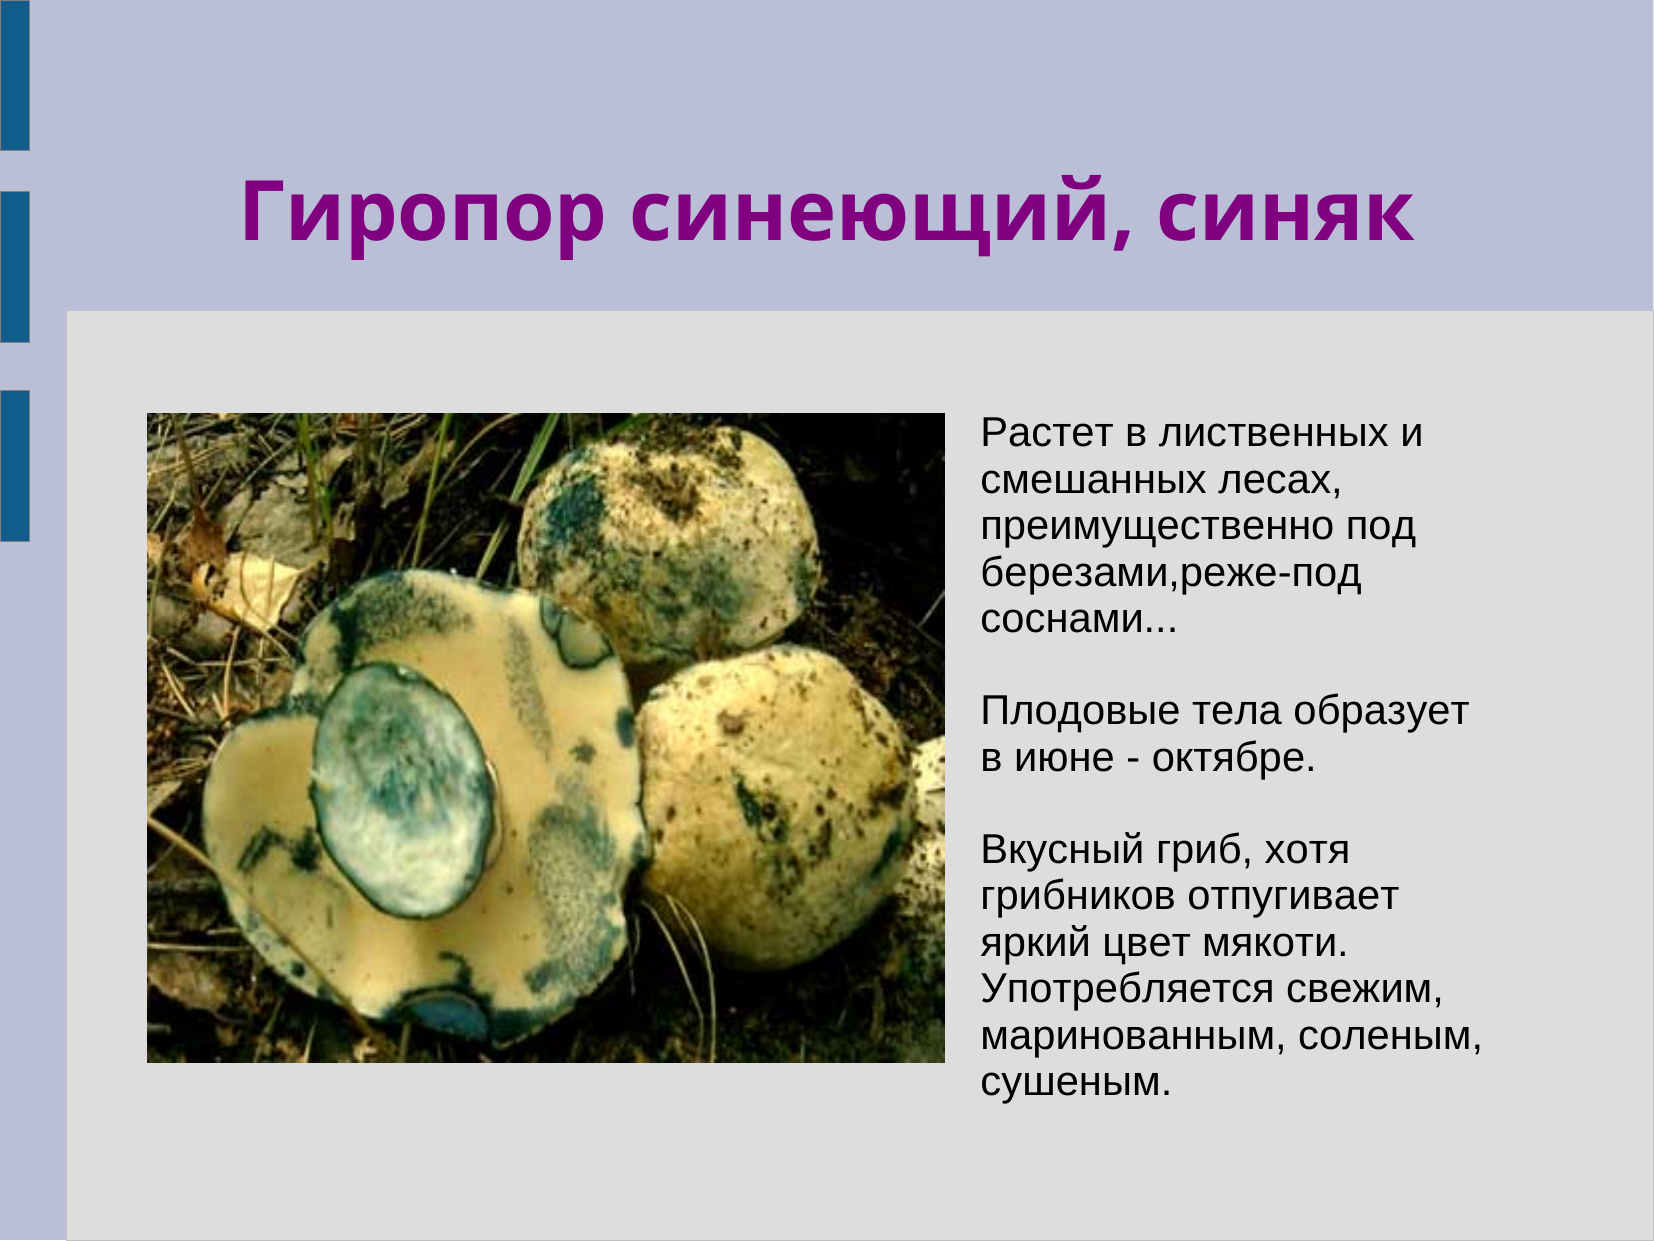

# Гиропор синеющий, синяк
Растет в лиственных и смешанных лесах, преимущественно под березами,реже-под соснами...
Плодовые тела образует в июне - октябре.
Вкусный гриб, хотя грибников отпугивает яркий цвет мякоти. Употребляется свежим, маринованным, соленым, сушеным.